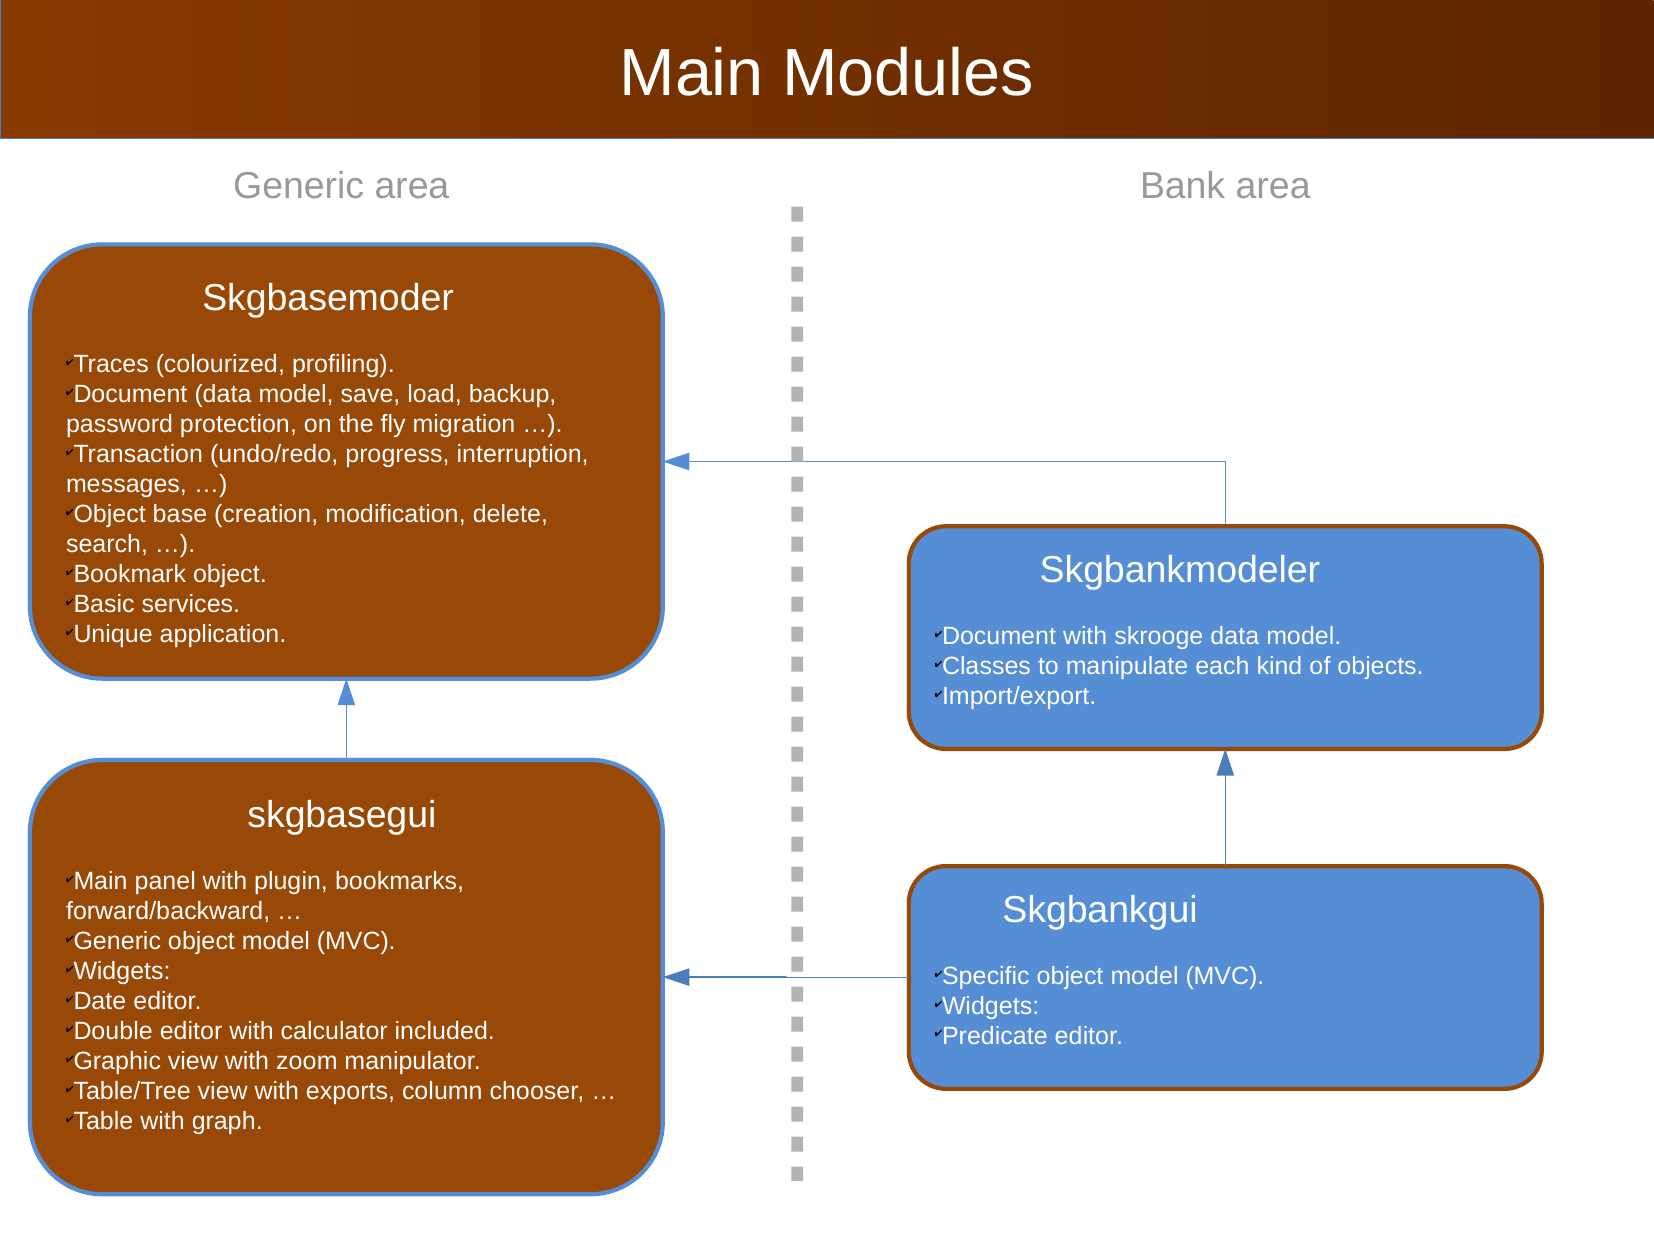

# Main Modules
Bank area
Generic area
Skgbasemoder
Traces (colourized, profiling).
Document (data model, save, load, backup,
password protection, on the fly migration …).
Transaction (undo/redo, progress, interruption, messages, …)
Object base (creation, modification, delete, search, …).
Bookmark object.
Basic services.
Unique application.
Skgbankmodeler
Document with skrooge data model.
Classes to manipulate each kind of objects.
Import/export.
skgbasegui
Main panel with plugin, bookmarks, forward/backward, …
Generic object model (MVC).
Widgets:
Date editor.
Double editor with calculator included.
Graphic view with zoom manipulator.
Table/Tree view with exports, column chooser, …
Table with graph.
Skgbankgui
Specific object model (MVC).
Widgets:
Predicate editor.